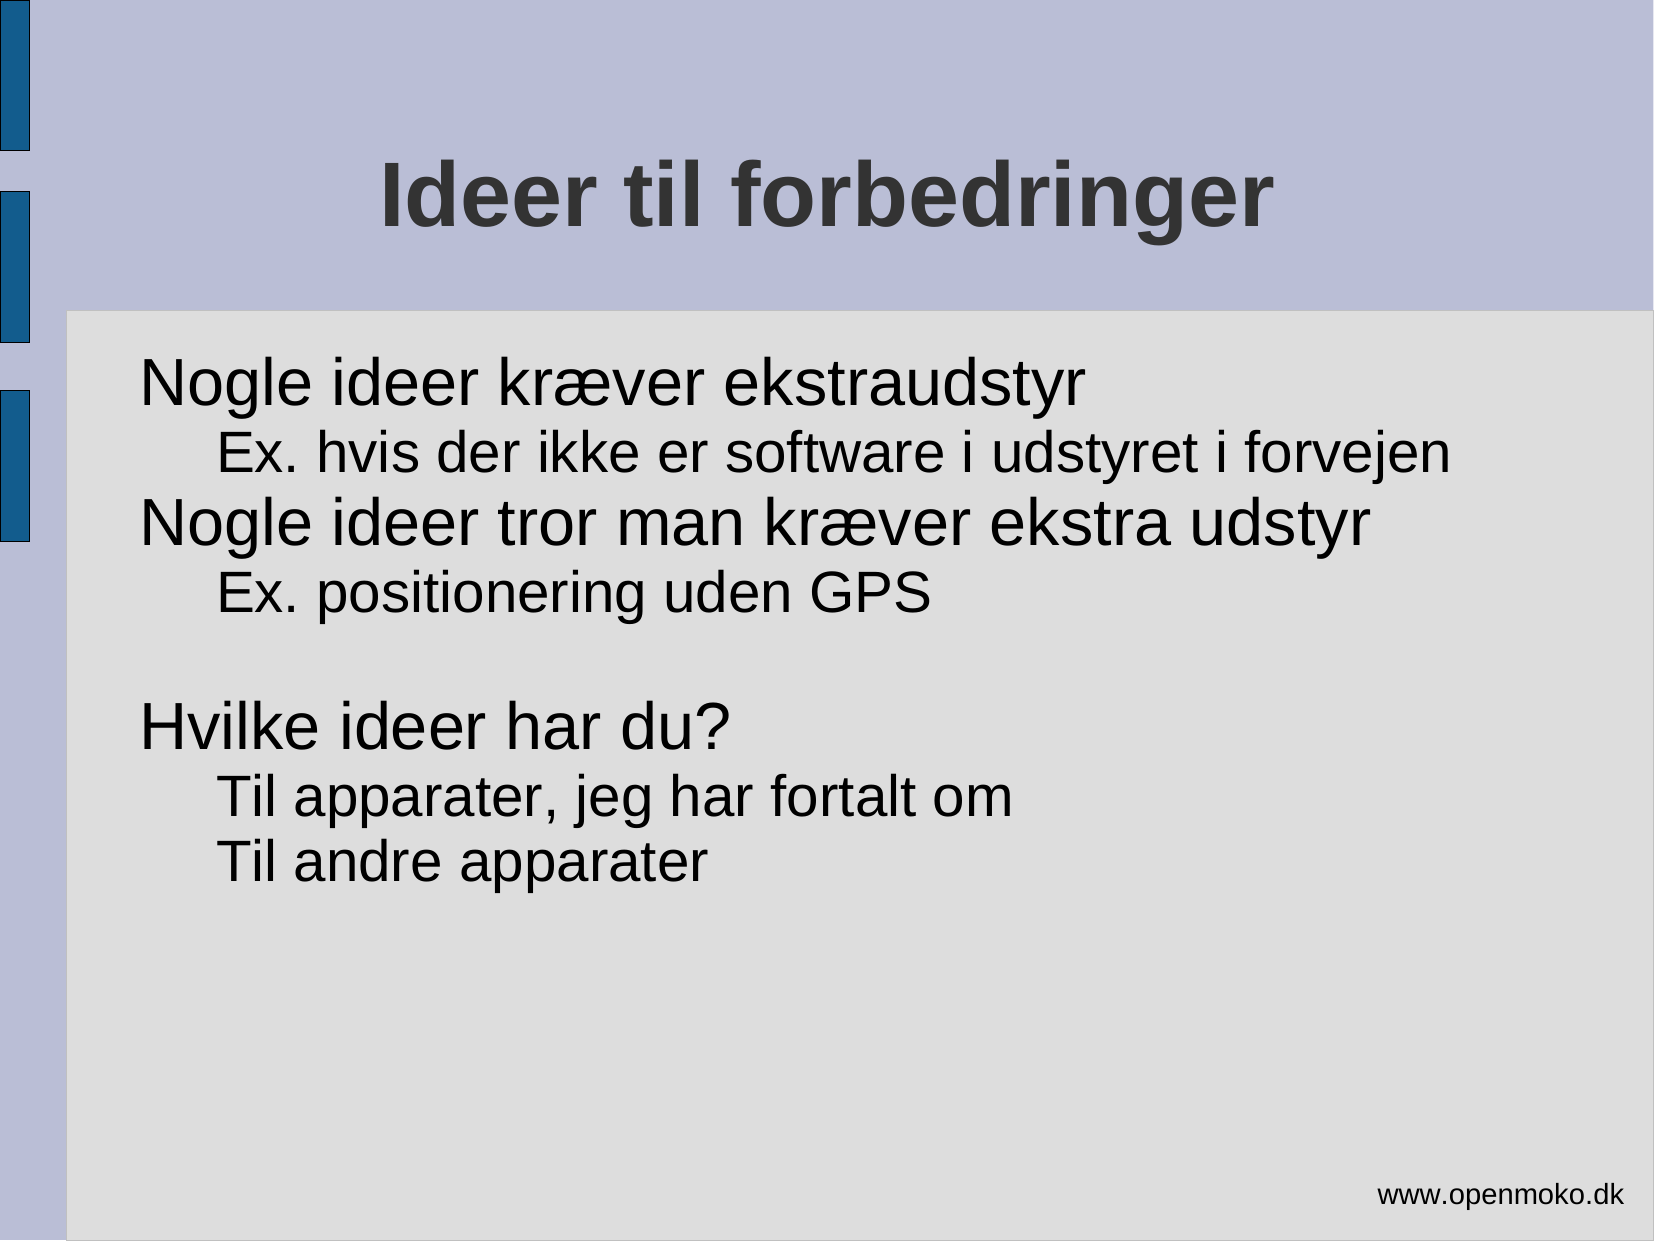

# Ideer til forbedringer
Nogle ideer kræver ekstraudstyr
Ex. hvis der ikke er software i udstyret i forvejen
Nogle ideer tror man kræver ekstra udstyr
Ex. positionering uden GPS
Hvilke ideer har du?
Til apparater, jeg har fortalt om
Til andre apparater